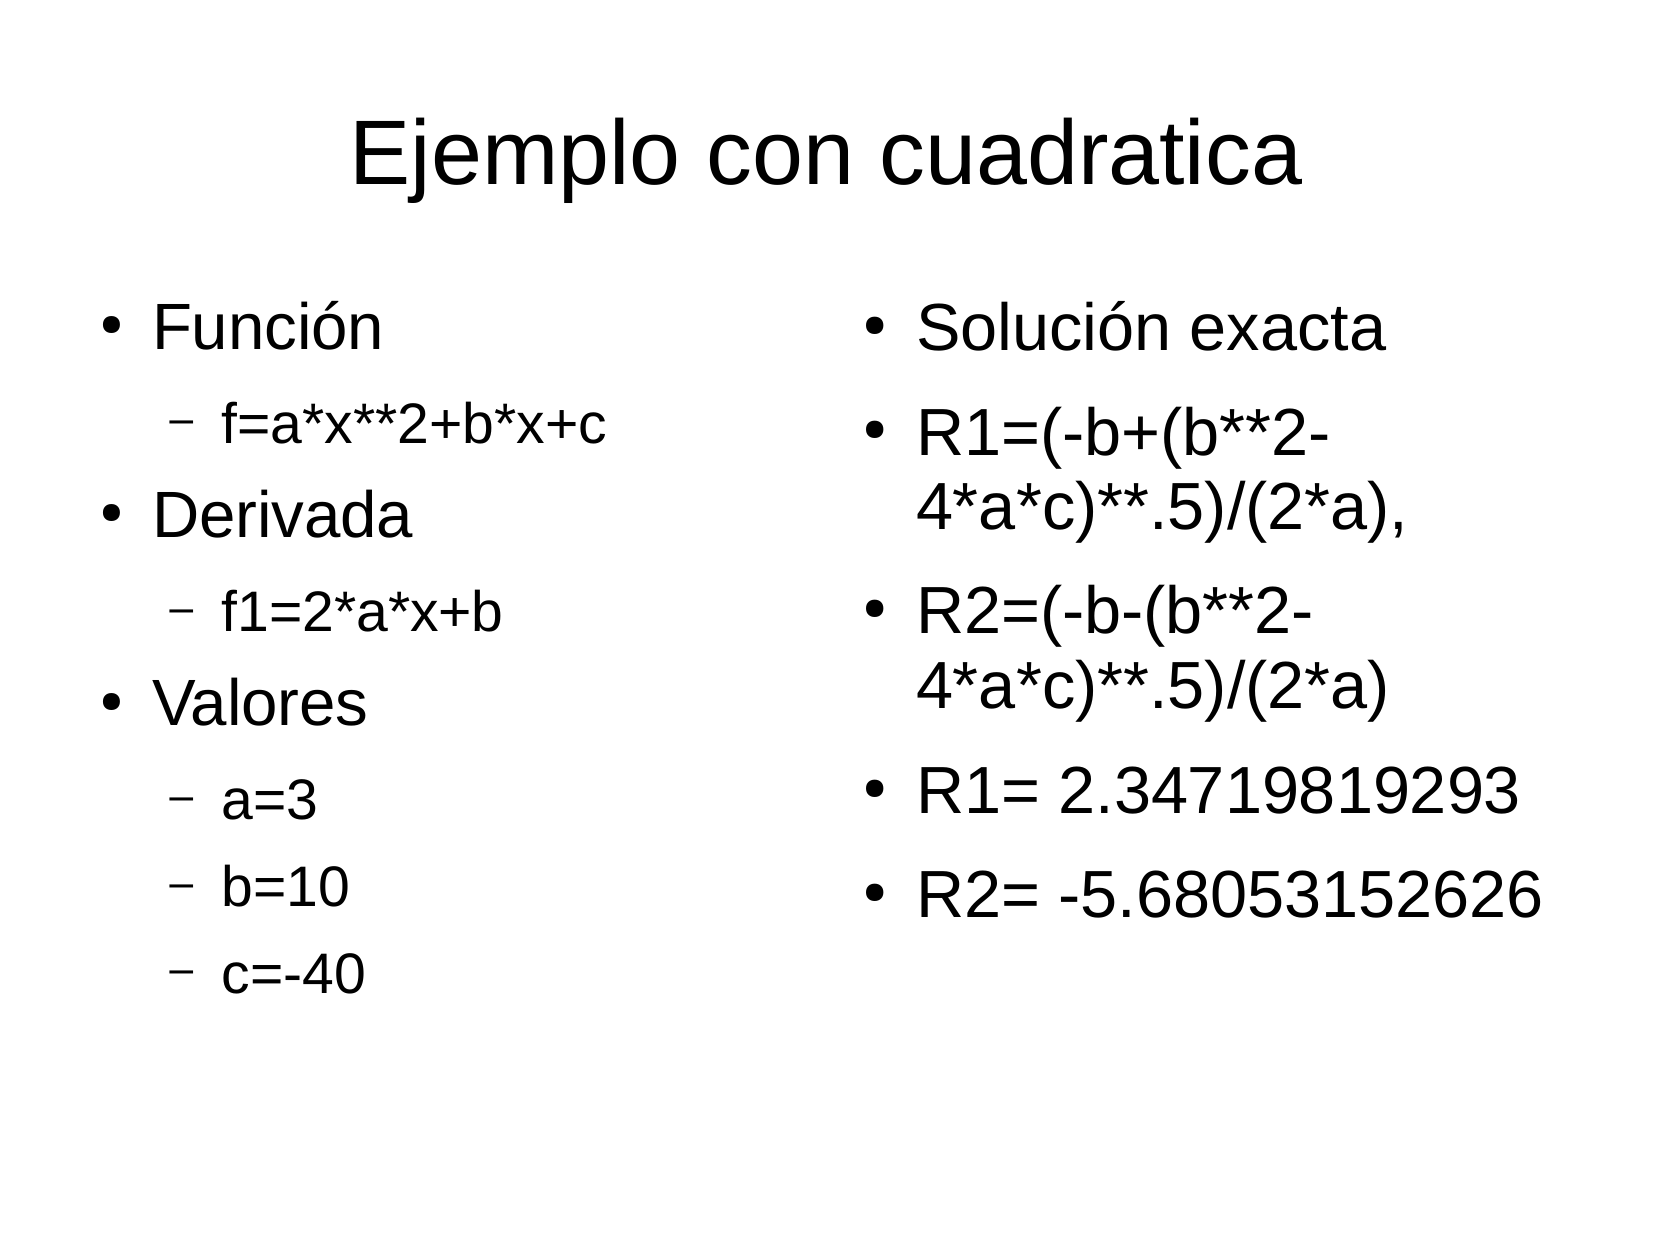

# Ejemplo con cuadratica
Función
f=a*x**2+b*x+c
Derivada
f1=2*a*x+b
Valores
a=3
b=10
c=-40
Solución exacta
R1=(-b+(b**2-4*a*c)**.5)/(2*a),
R2=(-b-(b**2-4*a*c)**.5)/(2*a)
R1= 2.34719819293
R2= -5.68053152626